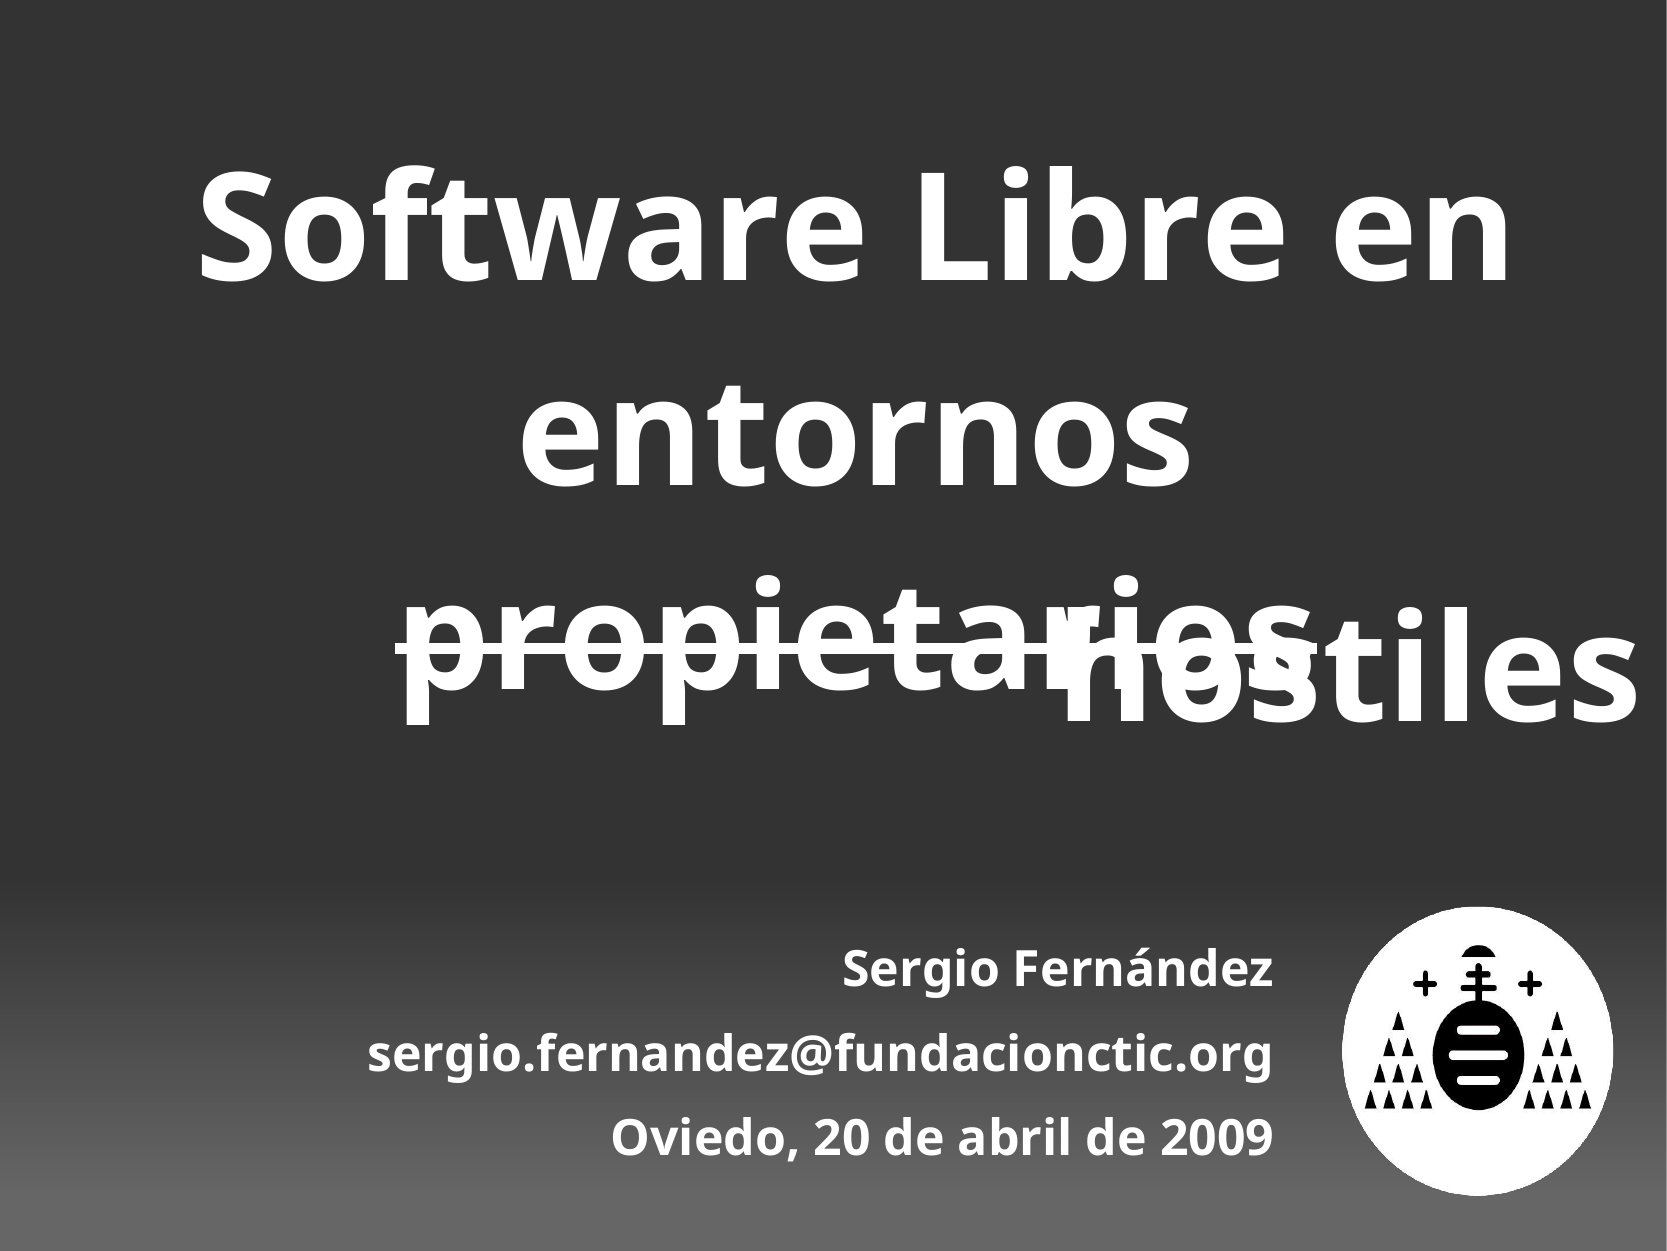

# Software Libre en entornos propietarios
hostiles
Sergio Fernández
sergio.fernandez@fundacionctic.org
Oviedo, 20 de abril de 2009